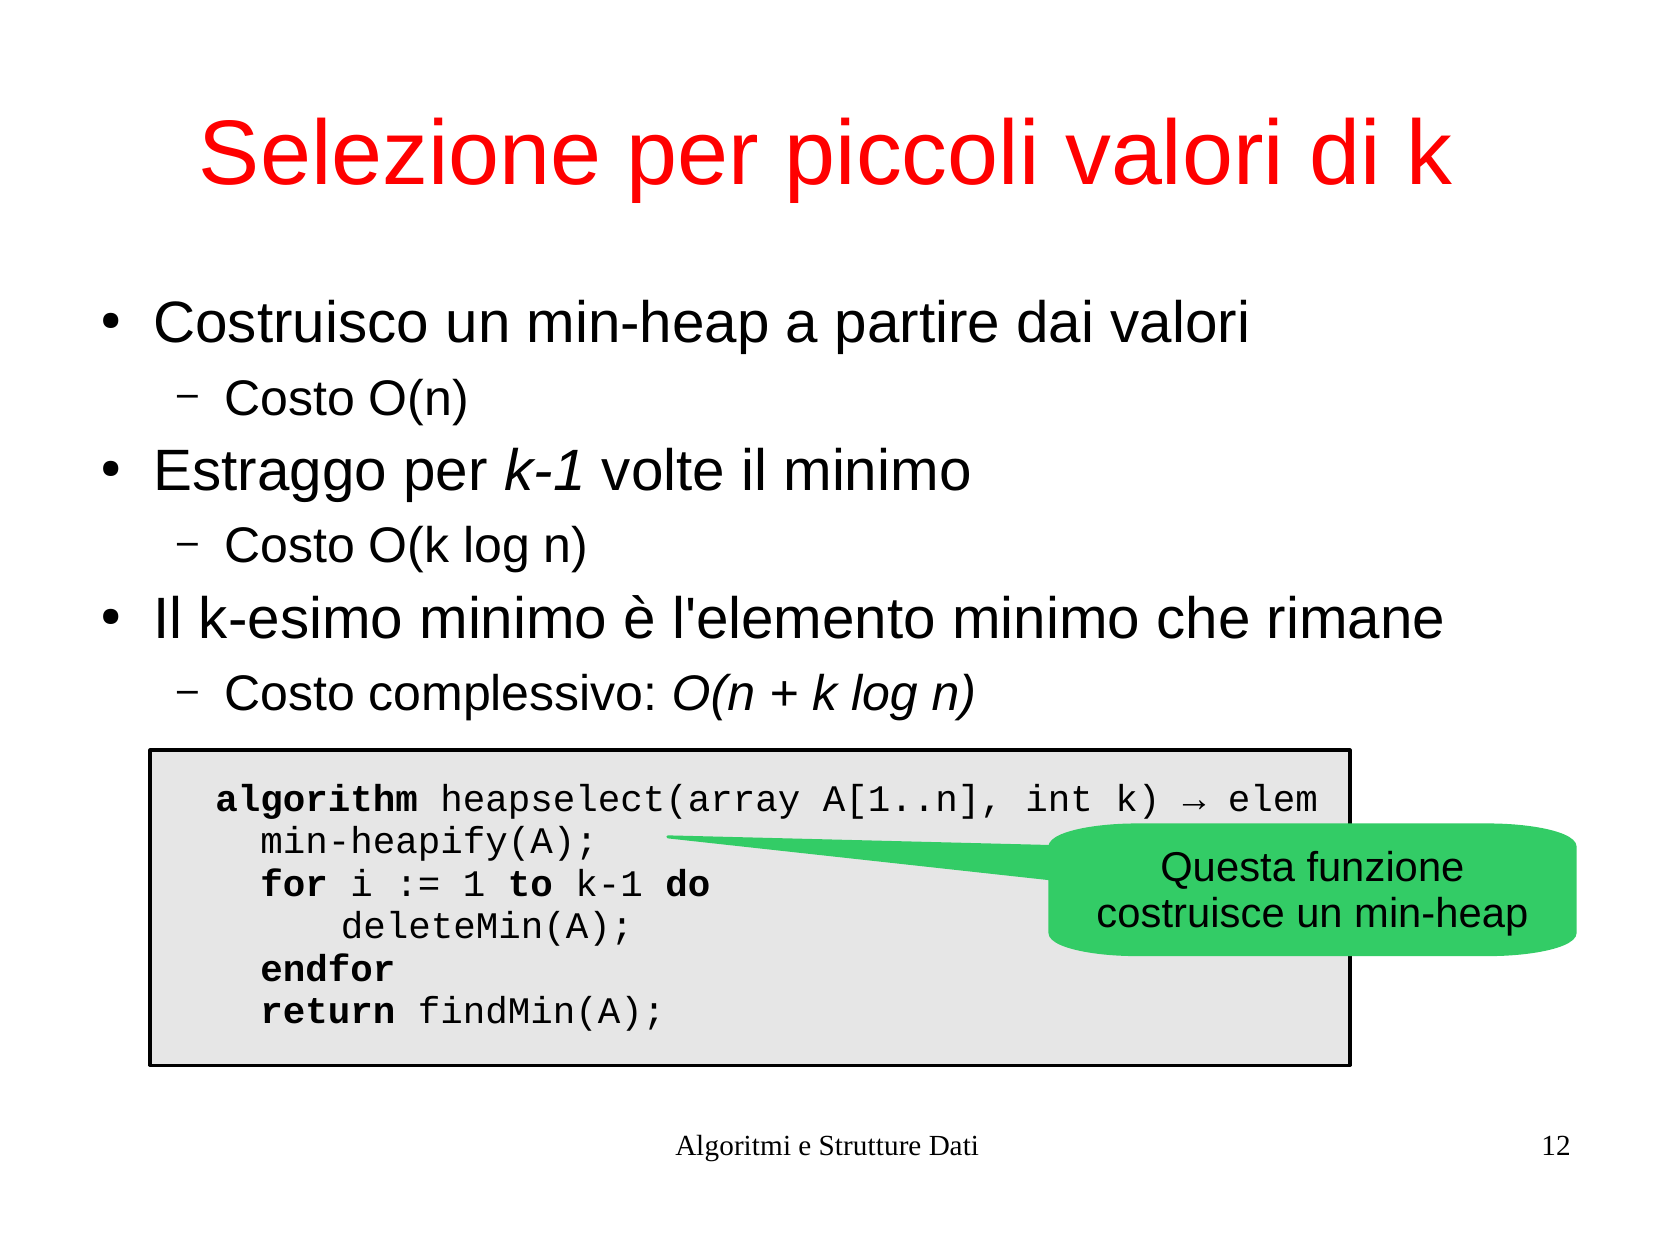

# Selezione per piccoli valori di k
Costruisco un min-heap a partire dai valori
Costo O(n)
Estraggo per k-1 volte il minimo
Costo O(k log n)
Il k-esimo minimo è l'elemento minimo che rimane
Costo complessivo: O(n + k log n)
algorithm heapselect(array A[1..n], int k) → elem
 min-heapify(A);
 for i := 1 to k-1 do
 deleteMin(A);
 endfor
 return findMin(A);
Questa funzione costruisce un min-heap
Algoritmi e Strutture Dati
12